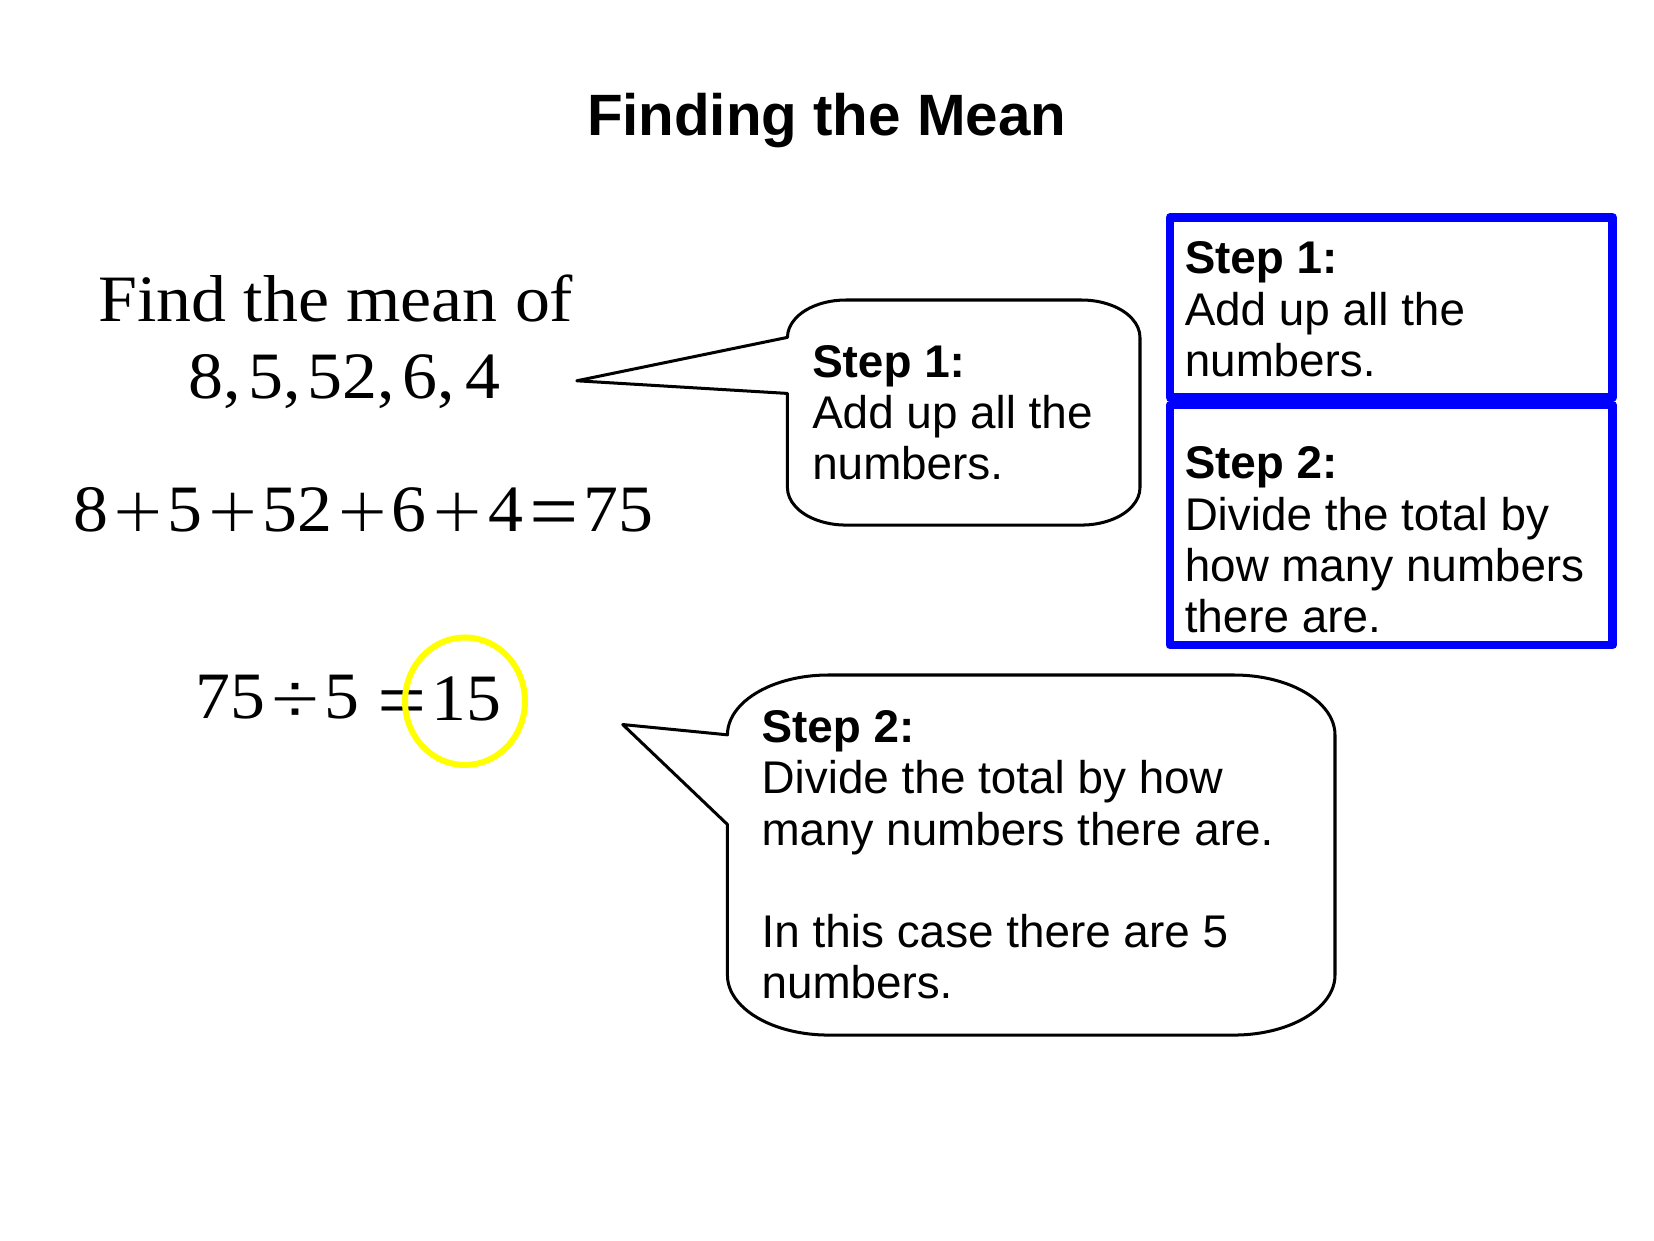

Finding the Mean
Step 1:
Add up all the numbers.
Step 2:
Divide the total by how many numbers there are.
Step 1:
Add up all the numbers.
Step 2:
Divide the total by how many numbers there are.
In this case there are 5
numbers.